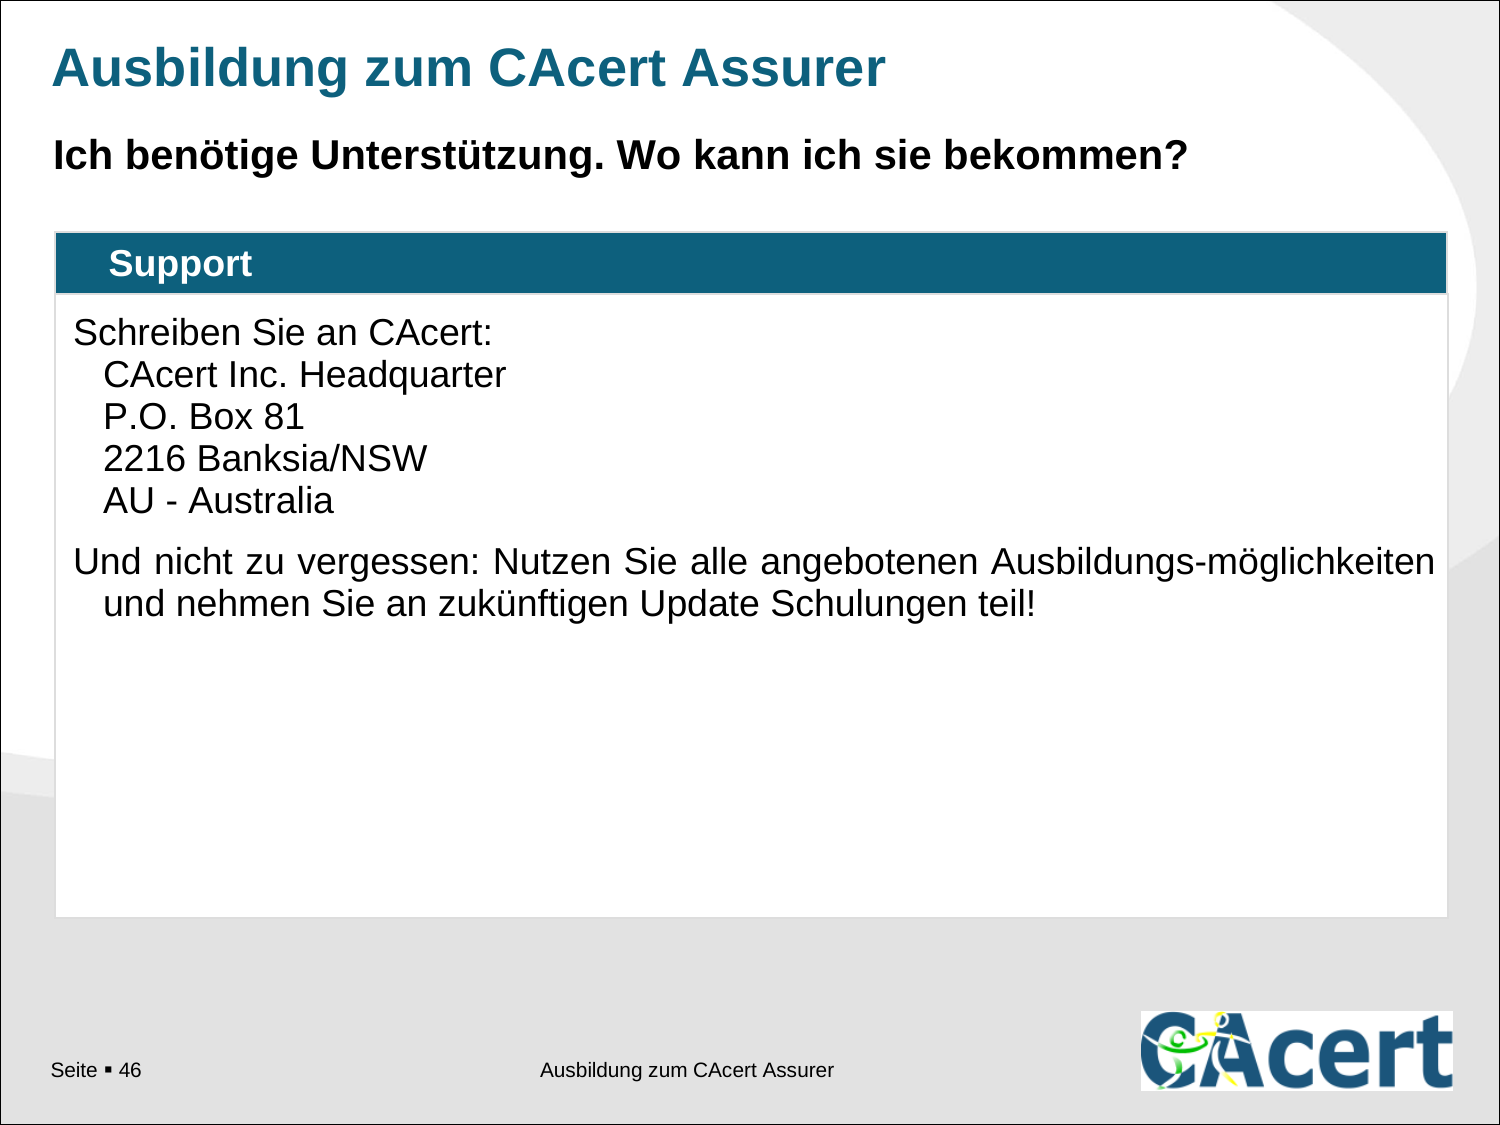

# Ausbildung zum CAcert Assurer
Ich benötige Unterstützung. Wo kann ich sie bekommen?
Support
Schreiben Sie an CAcert:
CAcert Inc. Headquarter
P.O. Box 81
2216 Banksia/NSW
AU - Australia
Und nicht zu vergessen: Nutzen Sie alle angebotenen Ausbildungs-möglichkeiten und nehmen Sie an zukünftigen Update Schulungen teil!
Ausbildung zum CAcert Assurer